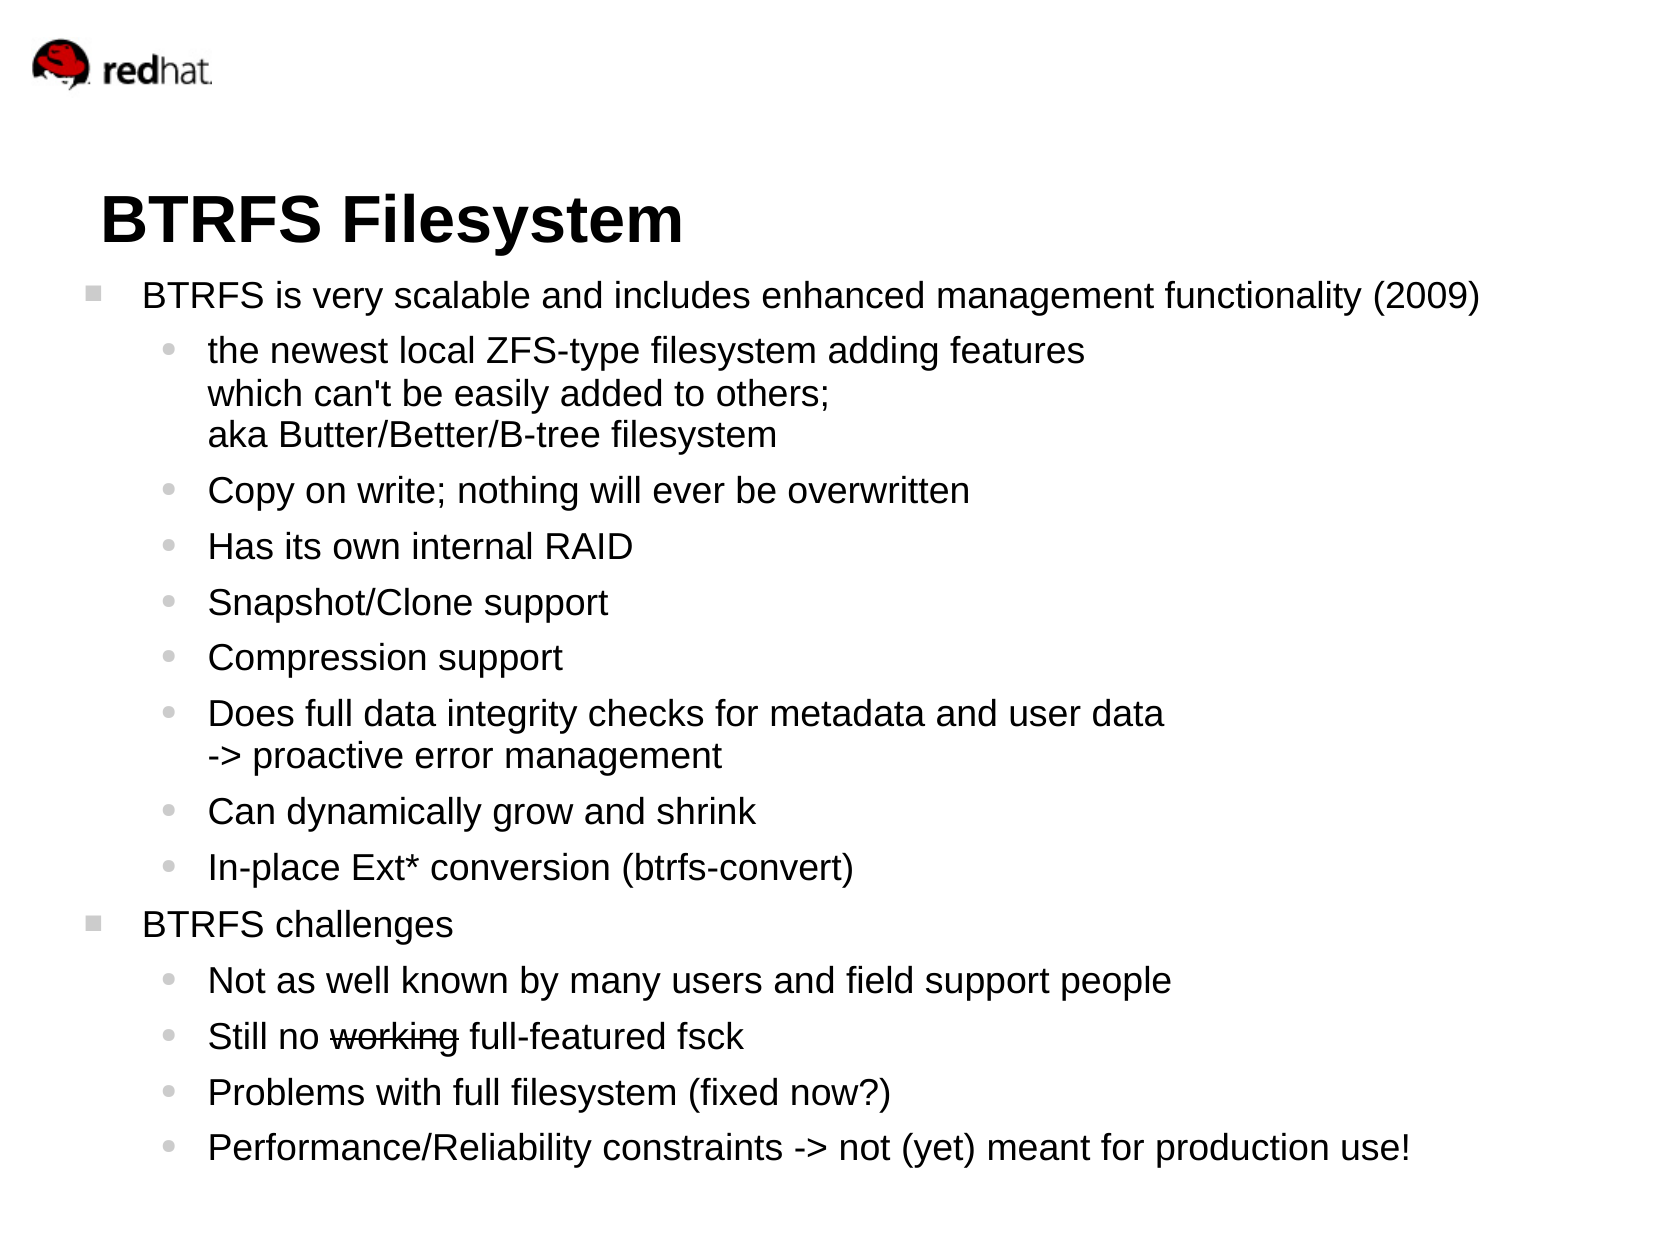

# BTRFS Filesystem
BTRFS is very scalable and includes enhanced management functionality (2009)
the newest local ZFS-type filesystem adding features
which can't be easily added to others;
aka Butter/Better/B-tree filesystem
Copy on write; nothing will ever be overwritten
Has its own internal RAID
Snapshot/Clone support
Compression support
Does full data integrity checks for metadata and user data
-> proactive error management
Can dynamically grow and shrink
In-place Ext* conversion (btrfs-convert)
BTRFS challenges
Not as well known by many users and field support people
Still no working full-featured fsck
Problems with full filesystem (fixed now?)
Performance/Reliability constraints -> not (yet) meant for production use!